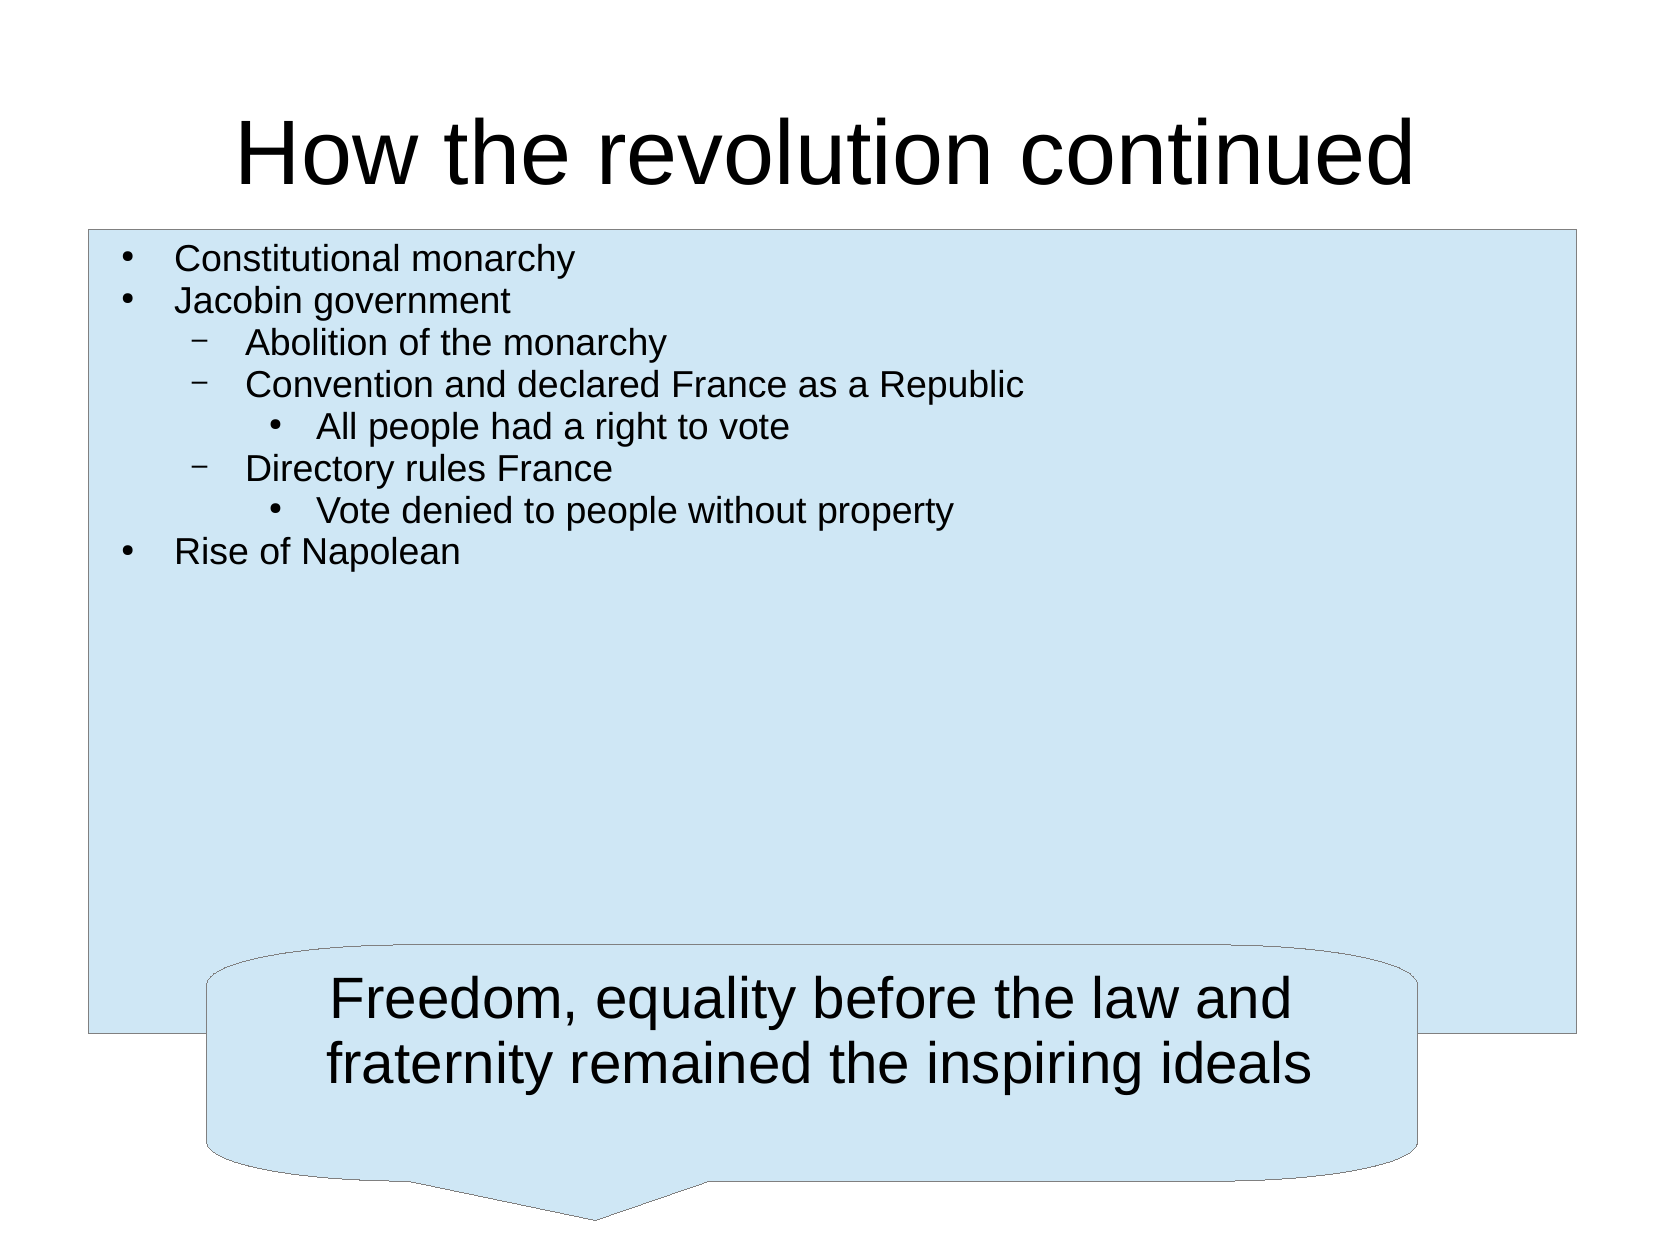

# How the revolution continued
Constitutional monarchy
Jacobin government
Abolition of the monarchy
Convention and declared France as a Republic
All people had a right to vote
Directory rules France
Vote denied to people without property
Rise of Napolean
Freedom, equality before the law and
 fraternity remained the inspiring ideals